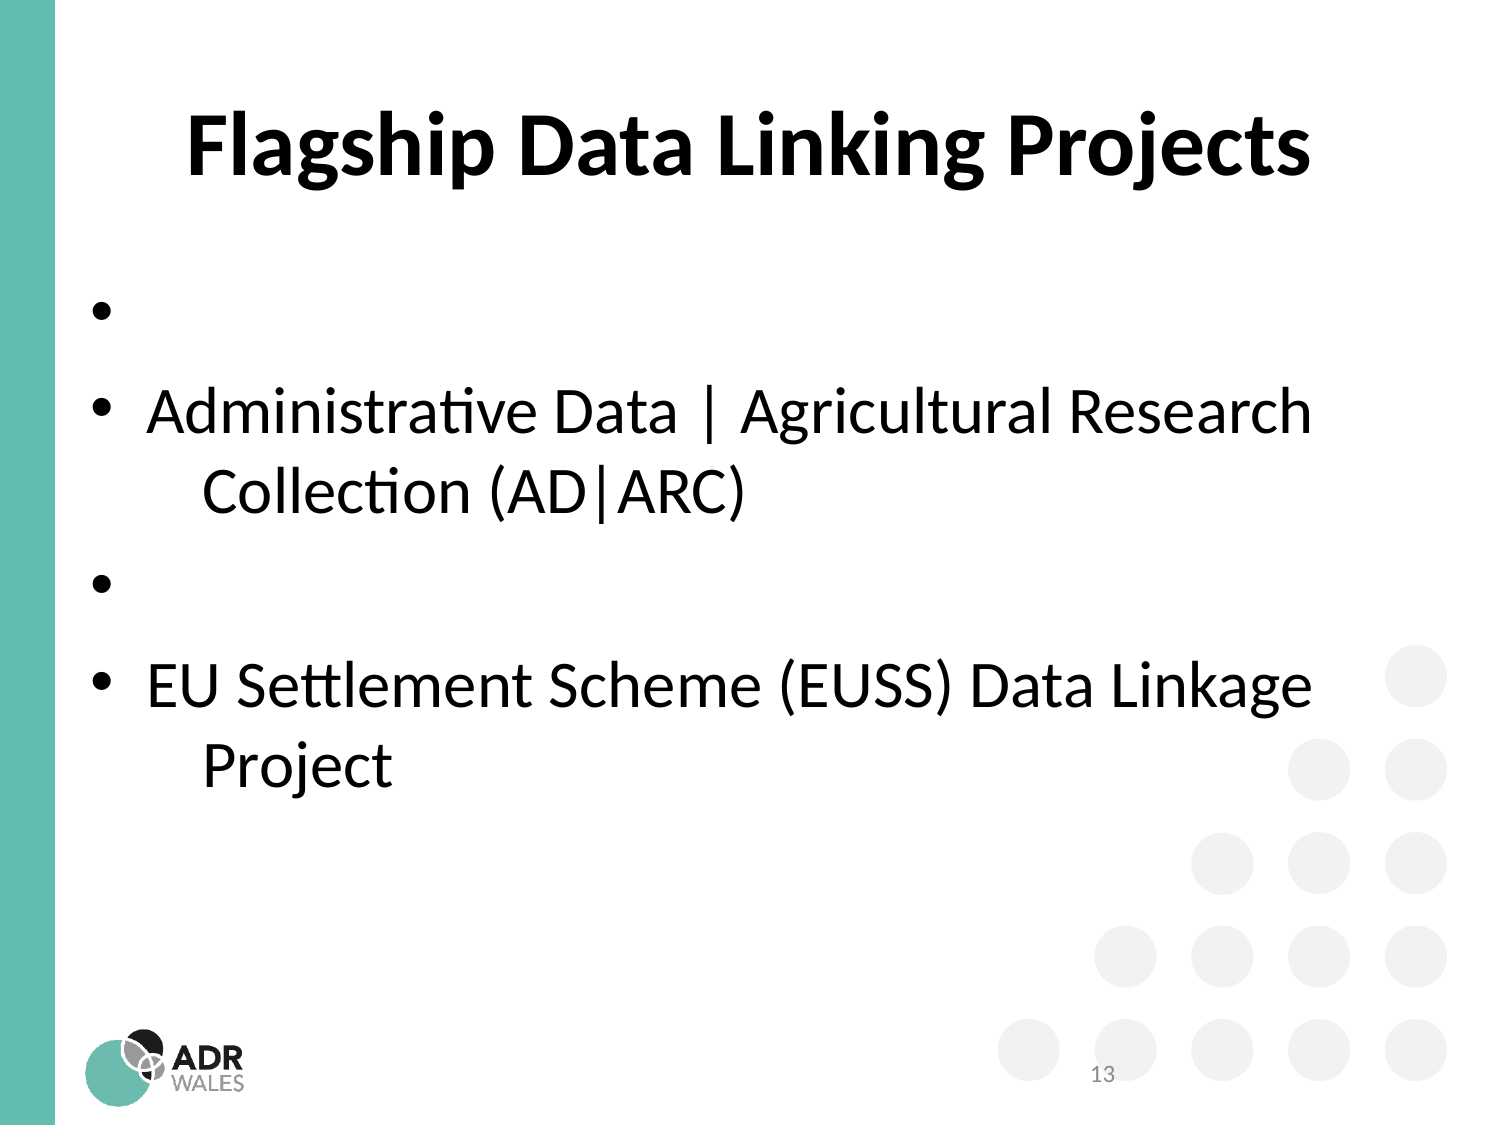

# Flagship Data Linking Projects
Administrative Data | Agricultural Research Collection (AD|ARC)
EU Settlement Scheme (EUSS) Data Linkage Project
13